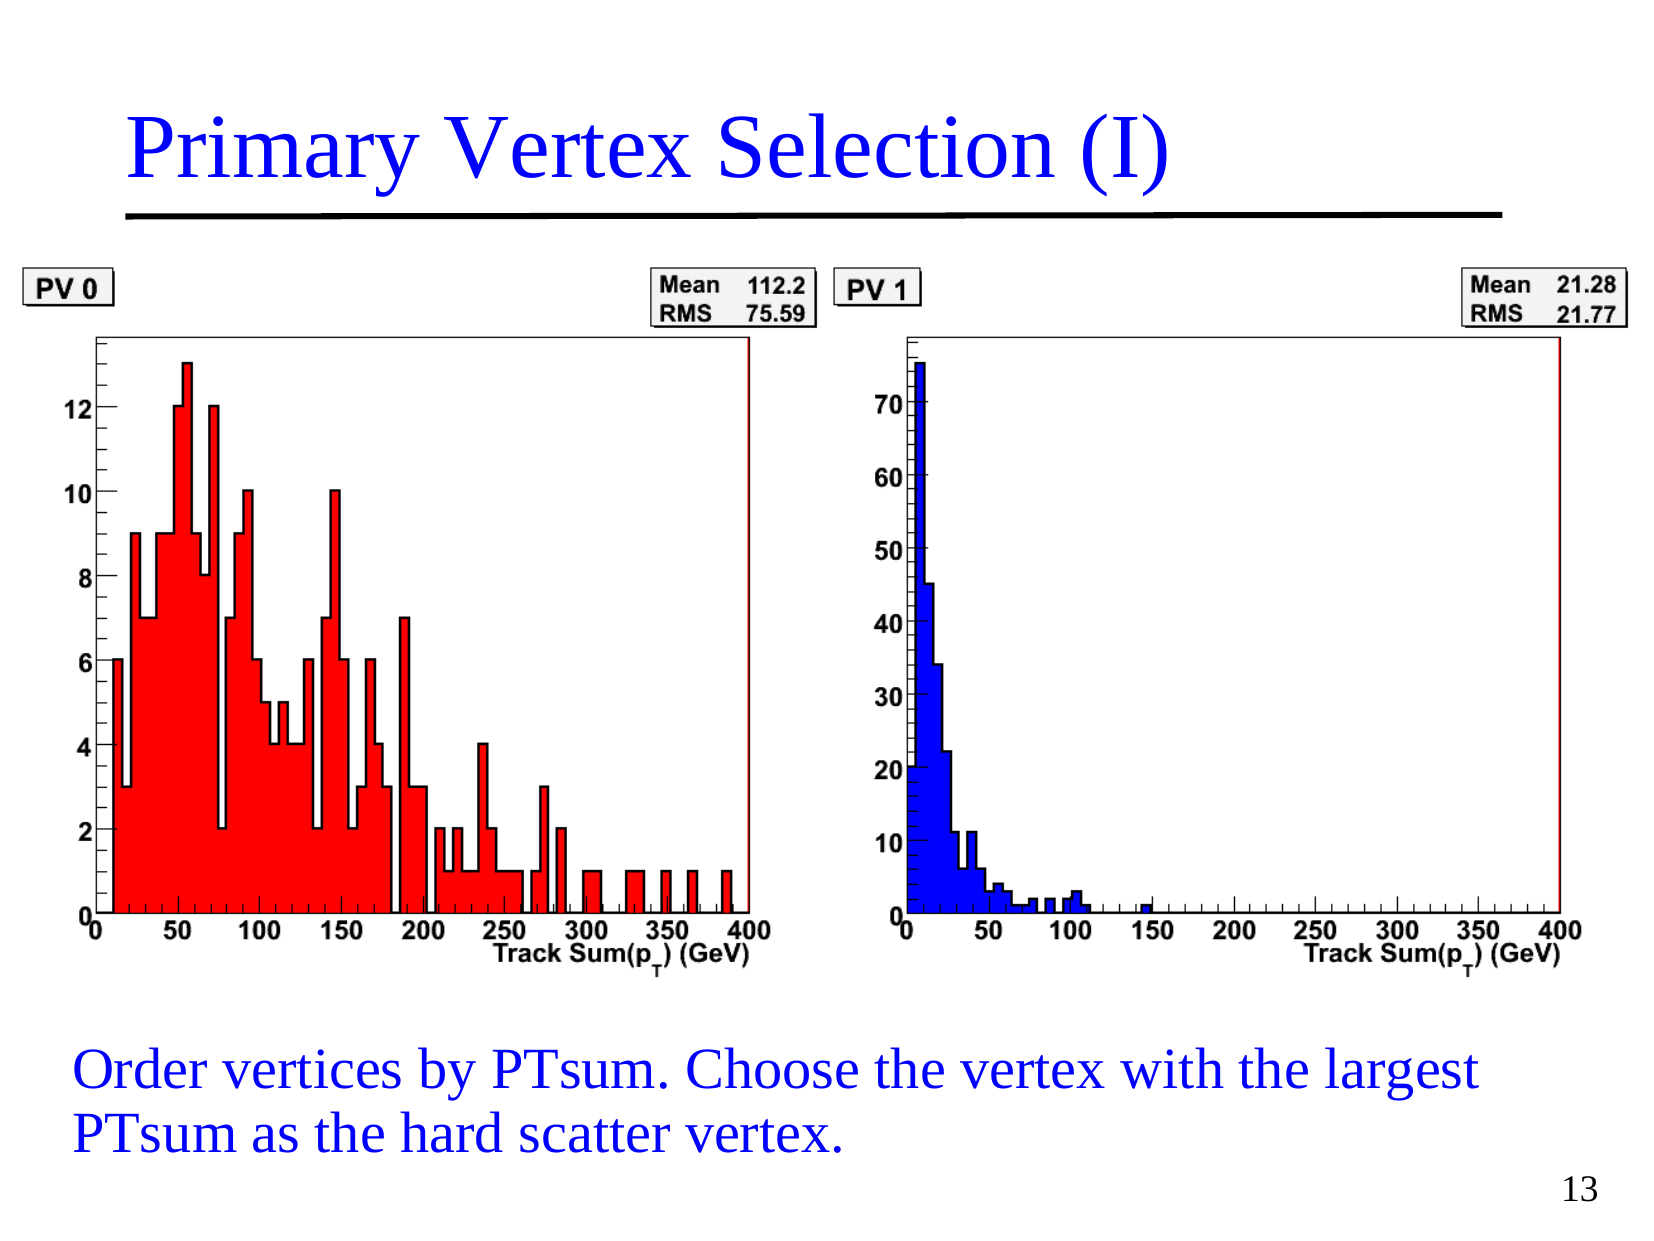

Primary Vertex Selection (I)
Order vertices by PTsum. Choose the vertex with the largest
PTsum as the hard scatter vertex.